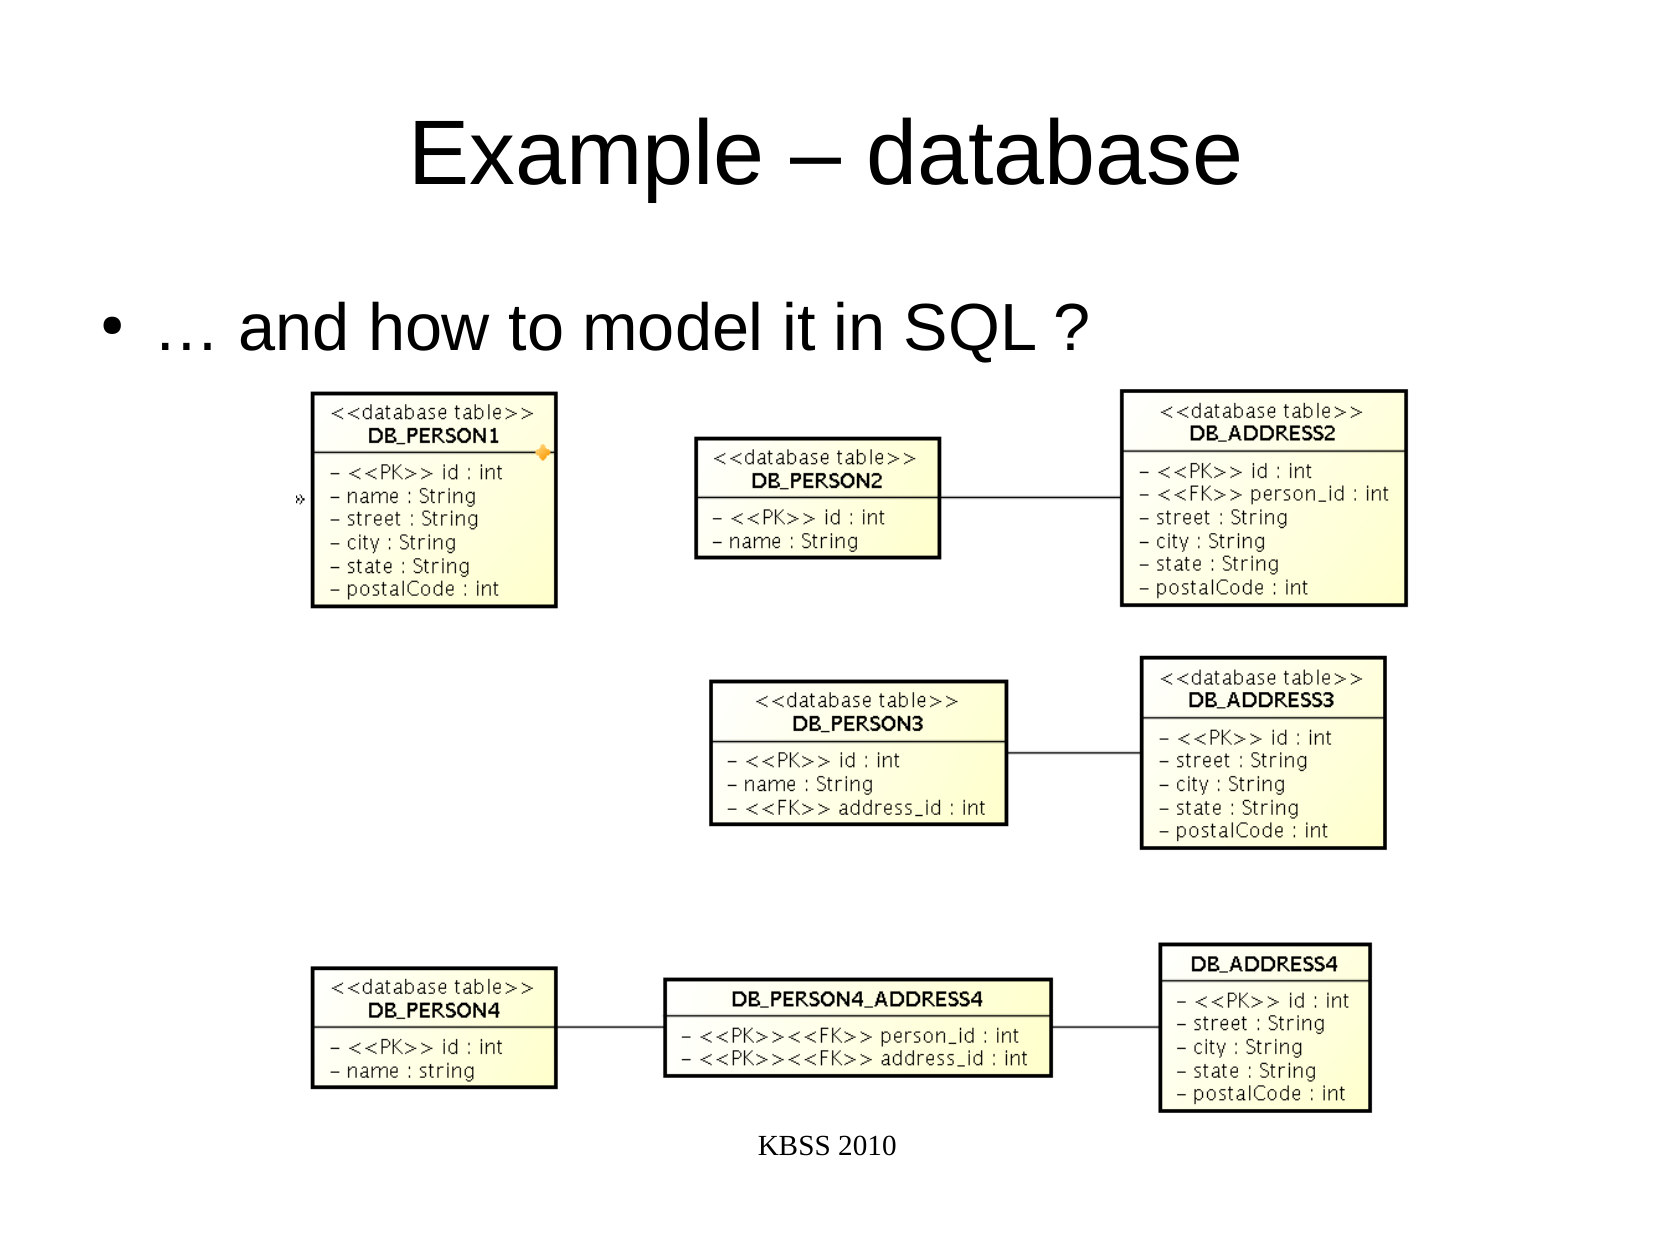

# Example – database
… and how to model it in SQL ?
KBSS 2010